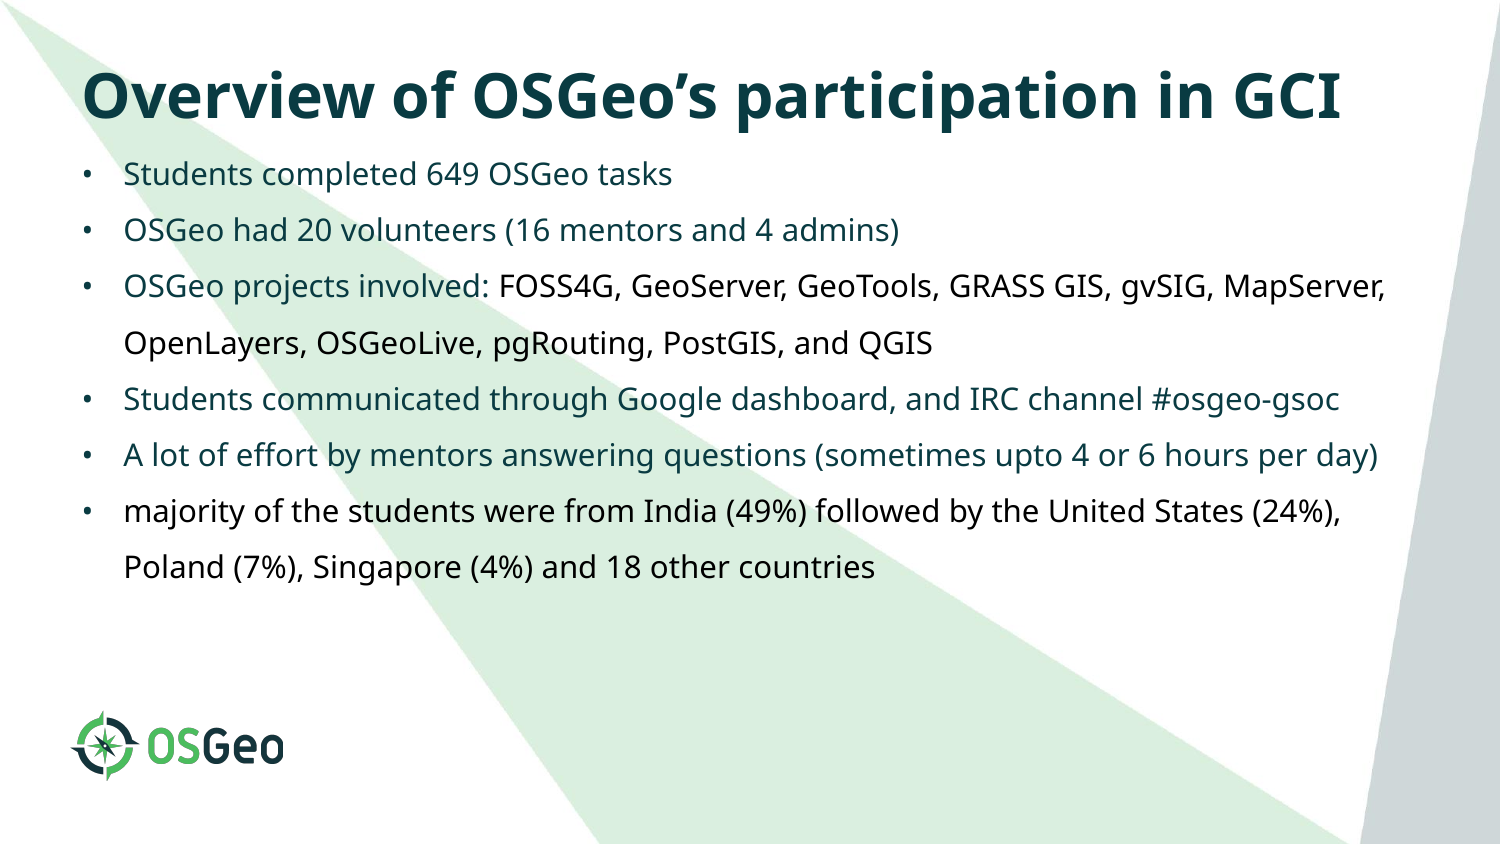

# Overview of OSGeo’s participation in GCI
Students completed 649 OSGeo tasks
OSGeo had 20 volunteers (16 mentors and 4 admins)
OSGeo projects involved: FOSS4G, GeoServer, GeoTools, GRASS GIS, gvSIG, MapServer, OpenLayers, OSGeoLive, pgRouting, PostGIS, and QGIS
Students communicated through Google dashboard, and IRC channel #osgeo-gsoc
A lot of effort by mentors answering questions (sometimes upto 4 or 6 hours per day)
majority of the students were from India (49%) followed by the United States (24%), Poland (7%), Singapore (4%) and 18 other countries